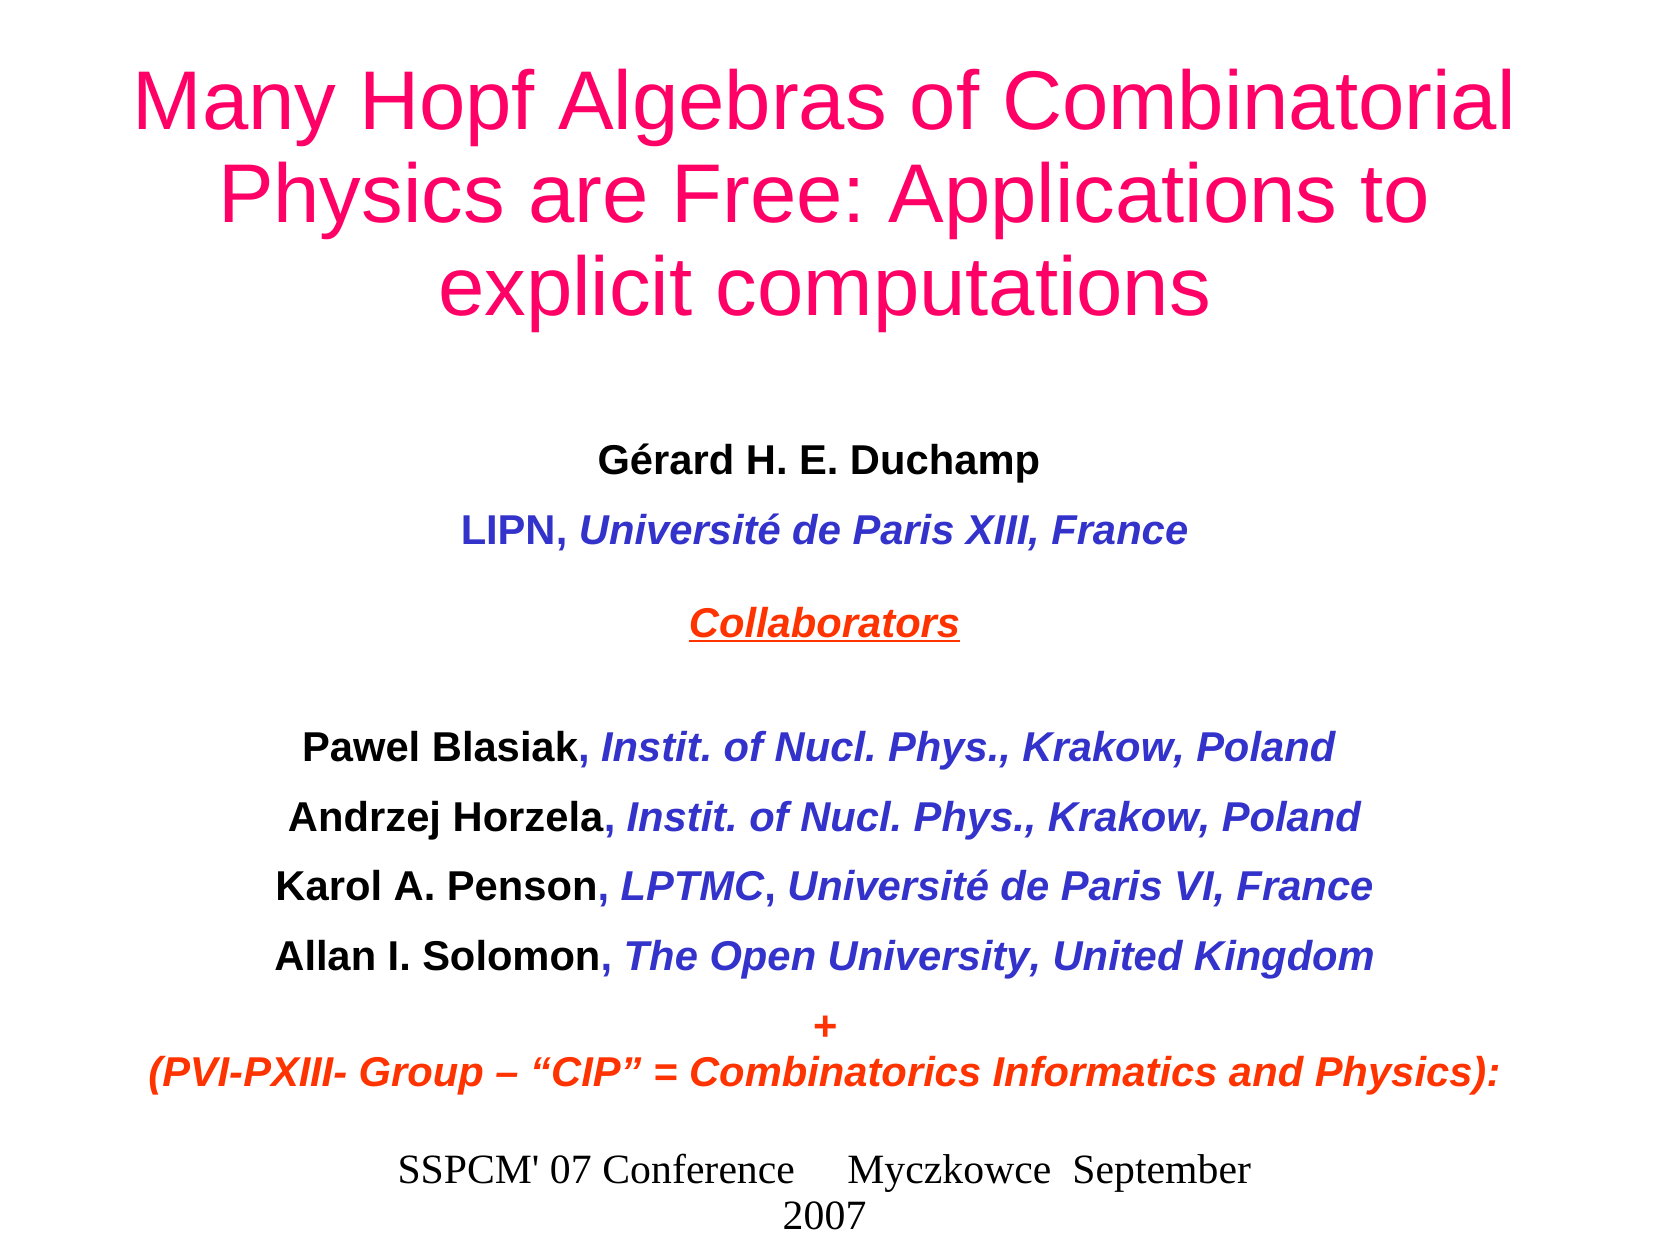

Many Hopf Algebras of Combinatorial Physics are Free: Applications to explicit computations
Gérard H. E. Duchamp
LIPN, Université de Paris XIII, France
Collaborators
Pawel Blasiak, Instit. of Nucl. Phys., Krakow, Poland
Andrzej Horzela, Instit. of Nucl. Phys., Krakow, Poland
Karol A. Penson, LPTMC, Université de Paris VI, France
Allan I. Solomon, The Open University, United Kingdom
+
(PVI-PXIII- Group – “CIP” = Combinatorics Informatics and Physics):
SSPCM' 07 Conference Myczkowce September 2007